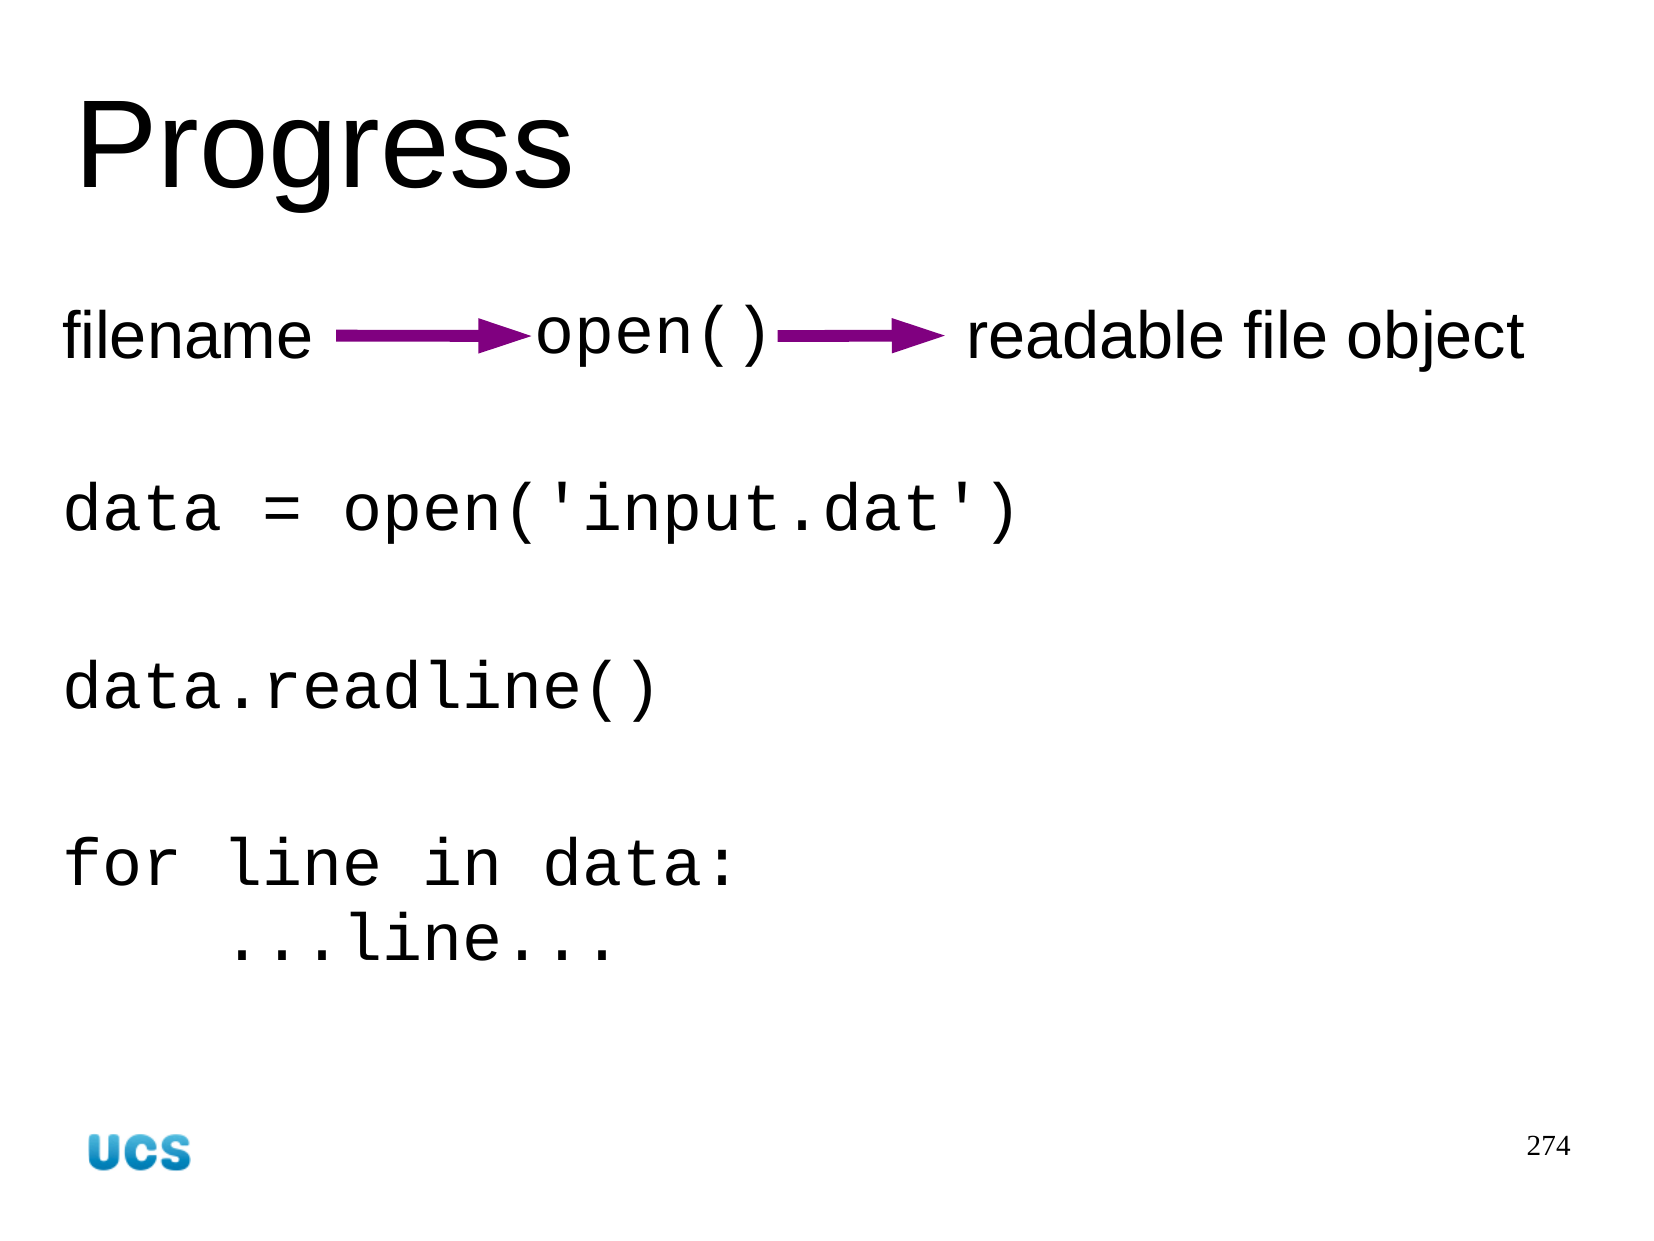

Progress
filename
open()
 readable file object
data = open('input.dat')
data.readline()
for line in data:
 ...line...
274